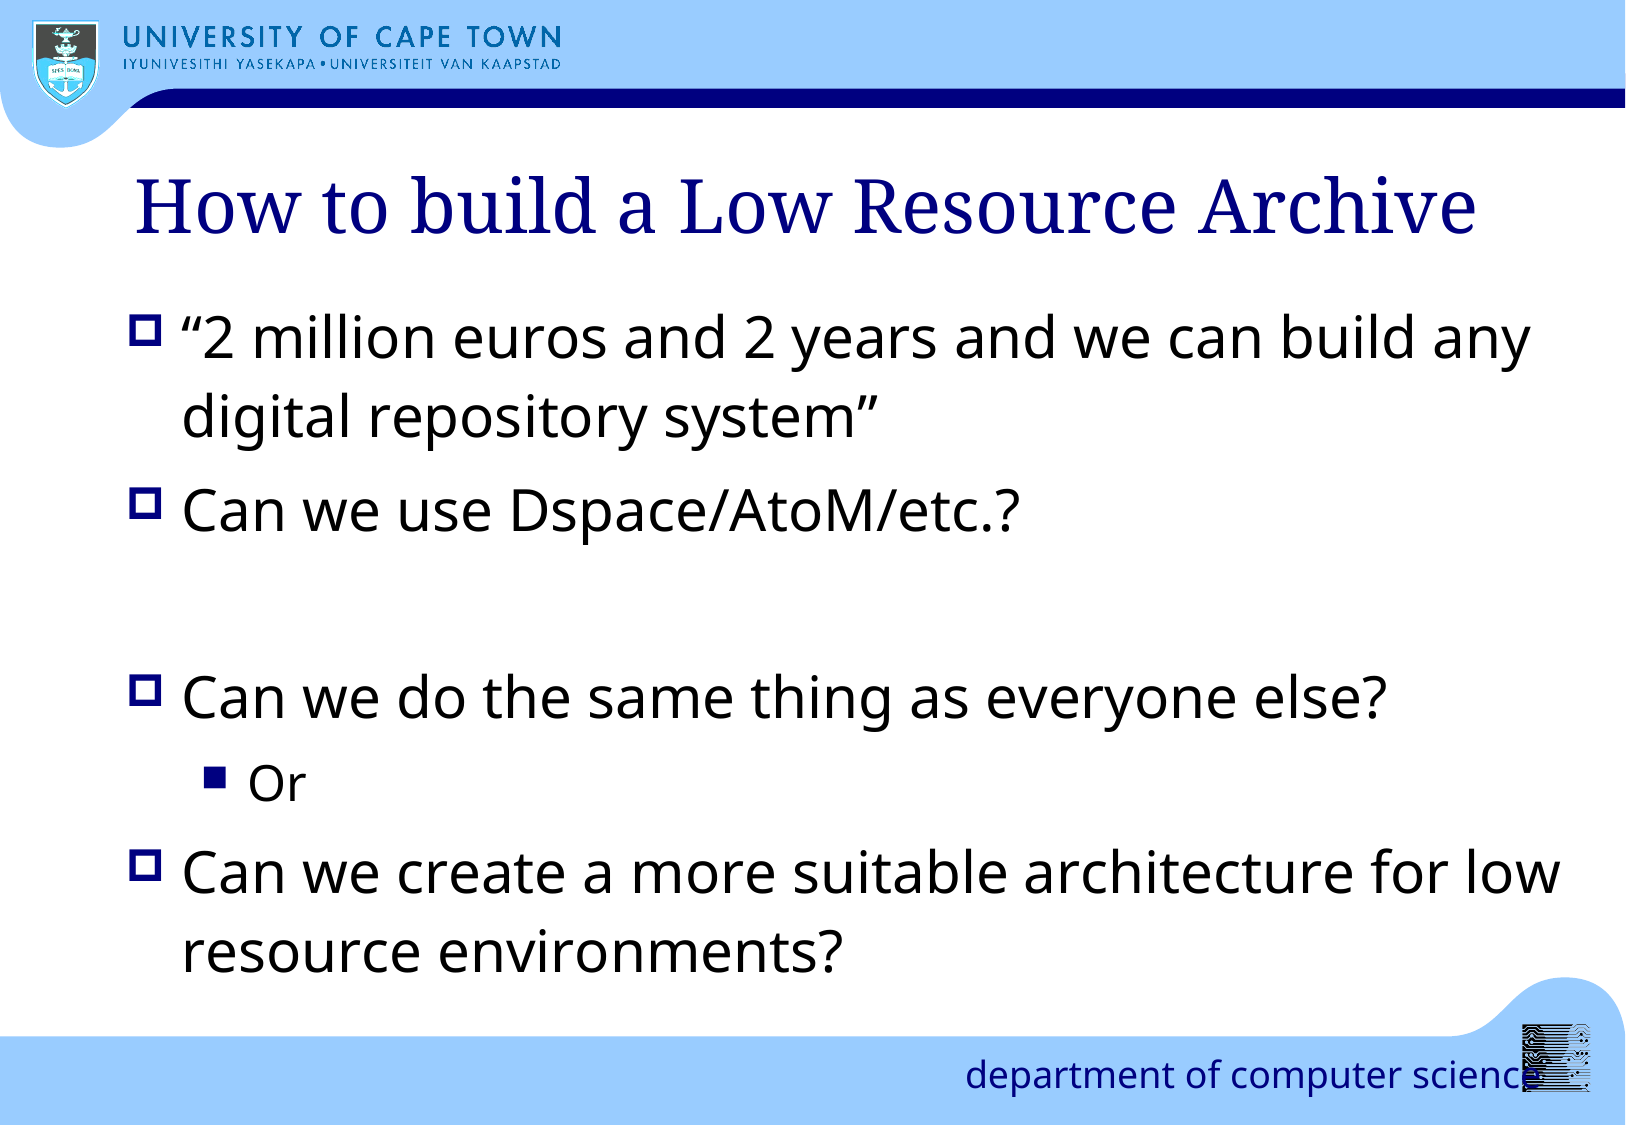

# How to build a Low Resource Archive
“2 million euros and 2 years and we can build any digital repository system”
Can we use Dspace/AtoM/etc.?
Can we do the same thing as everyone else?
Or
Can we create a more suitable architecture for low resource environments?